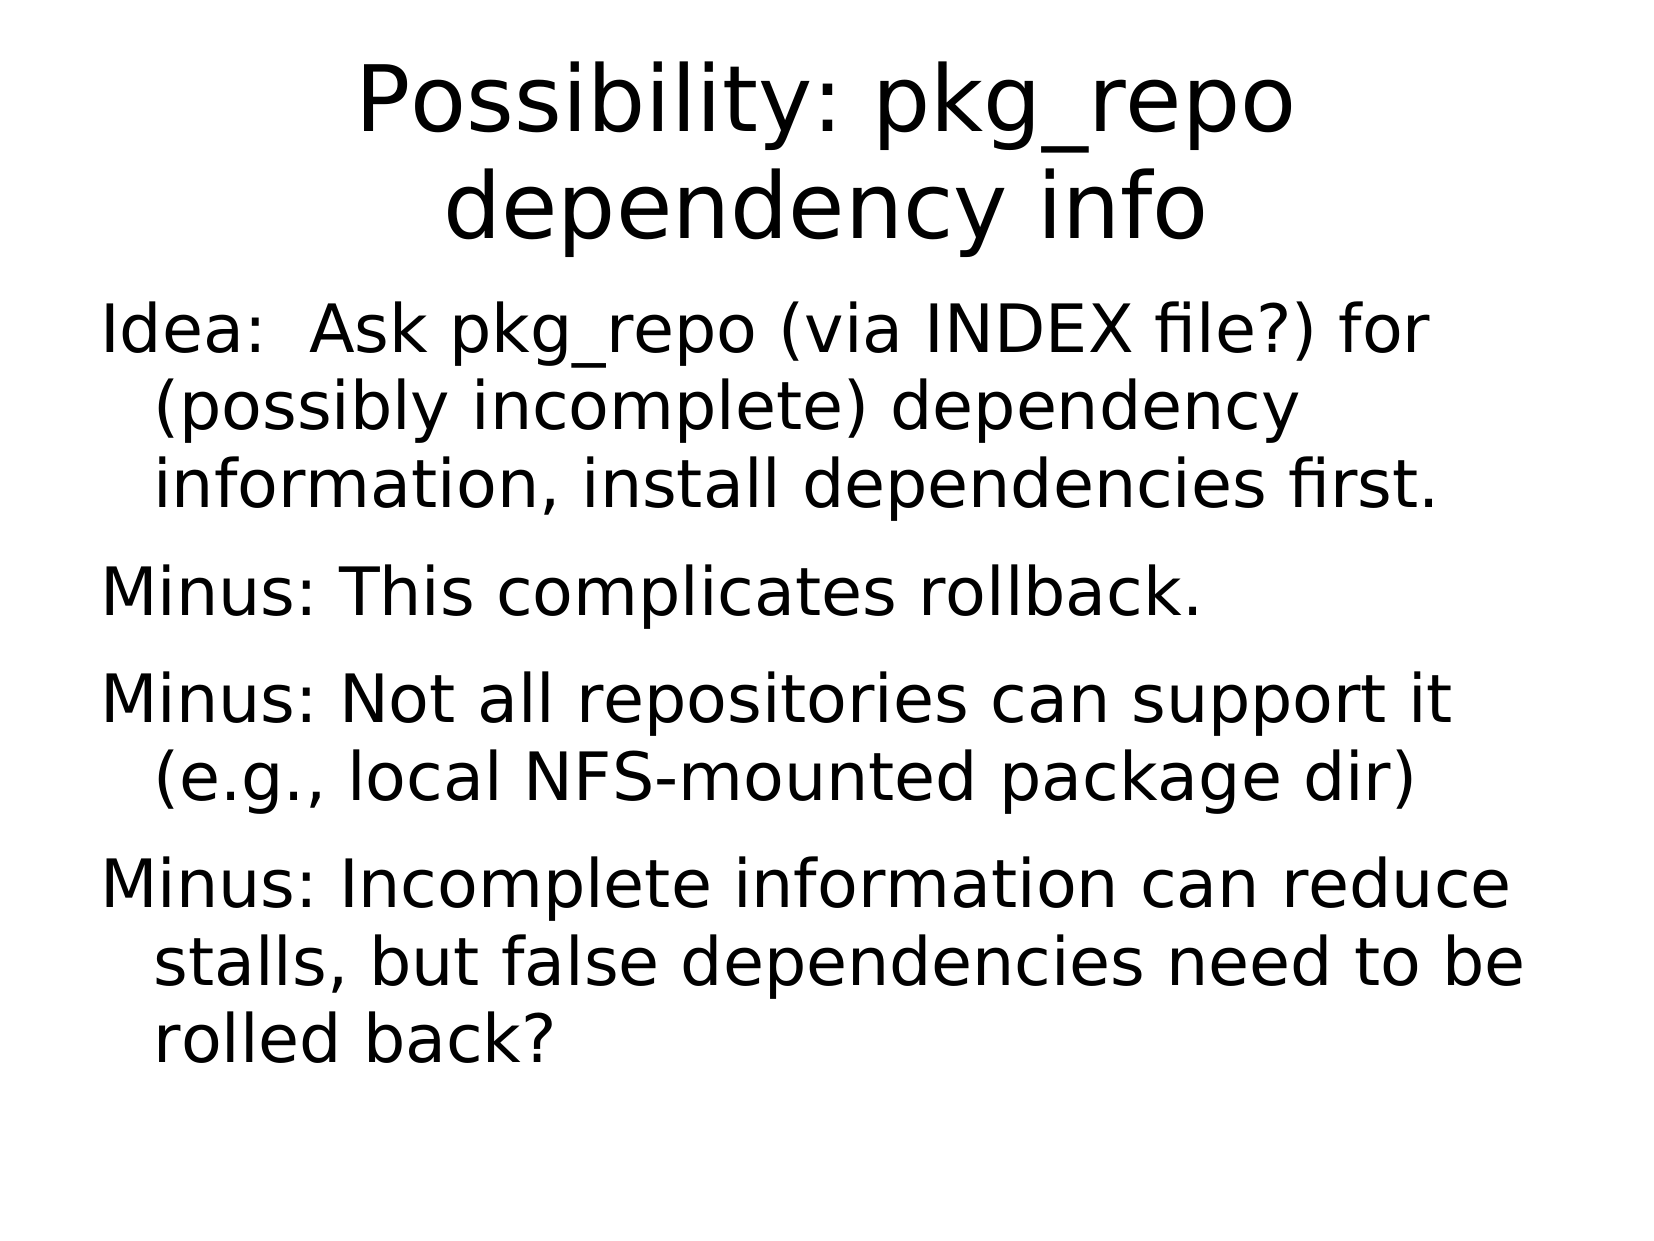

# Possibility: pkg_repo dependency info
Idea: Ask pkg_repo (via INDEX file?) for (possibly incomplete) dependency information, install dependencies first.
Minus: This complicates rollback.
Minus: Not all repositories can support it (e.g., local NFS-mounted package dir)
Minus: Incomplete information can reduce stalls, but false dependencies need to be rolled back?